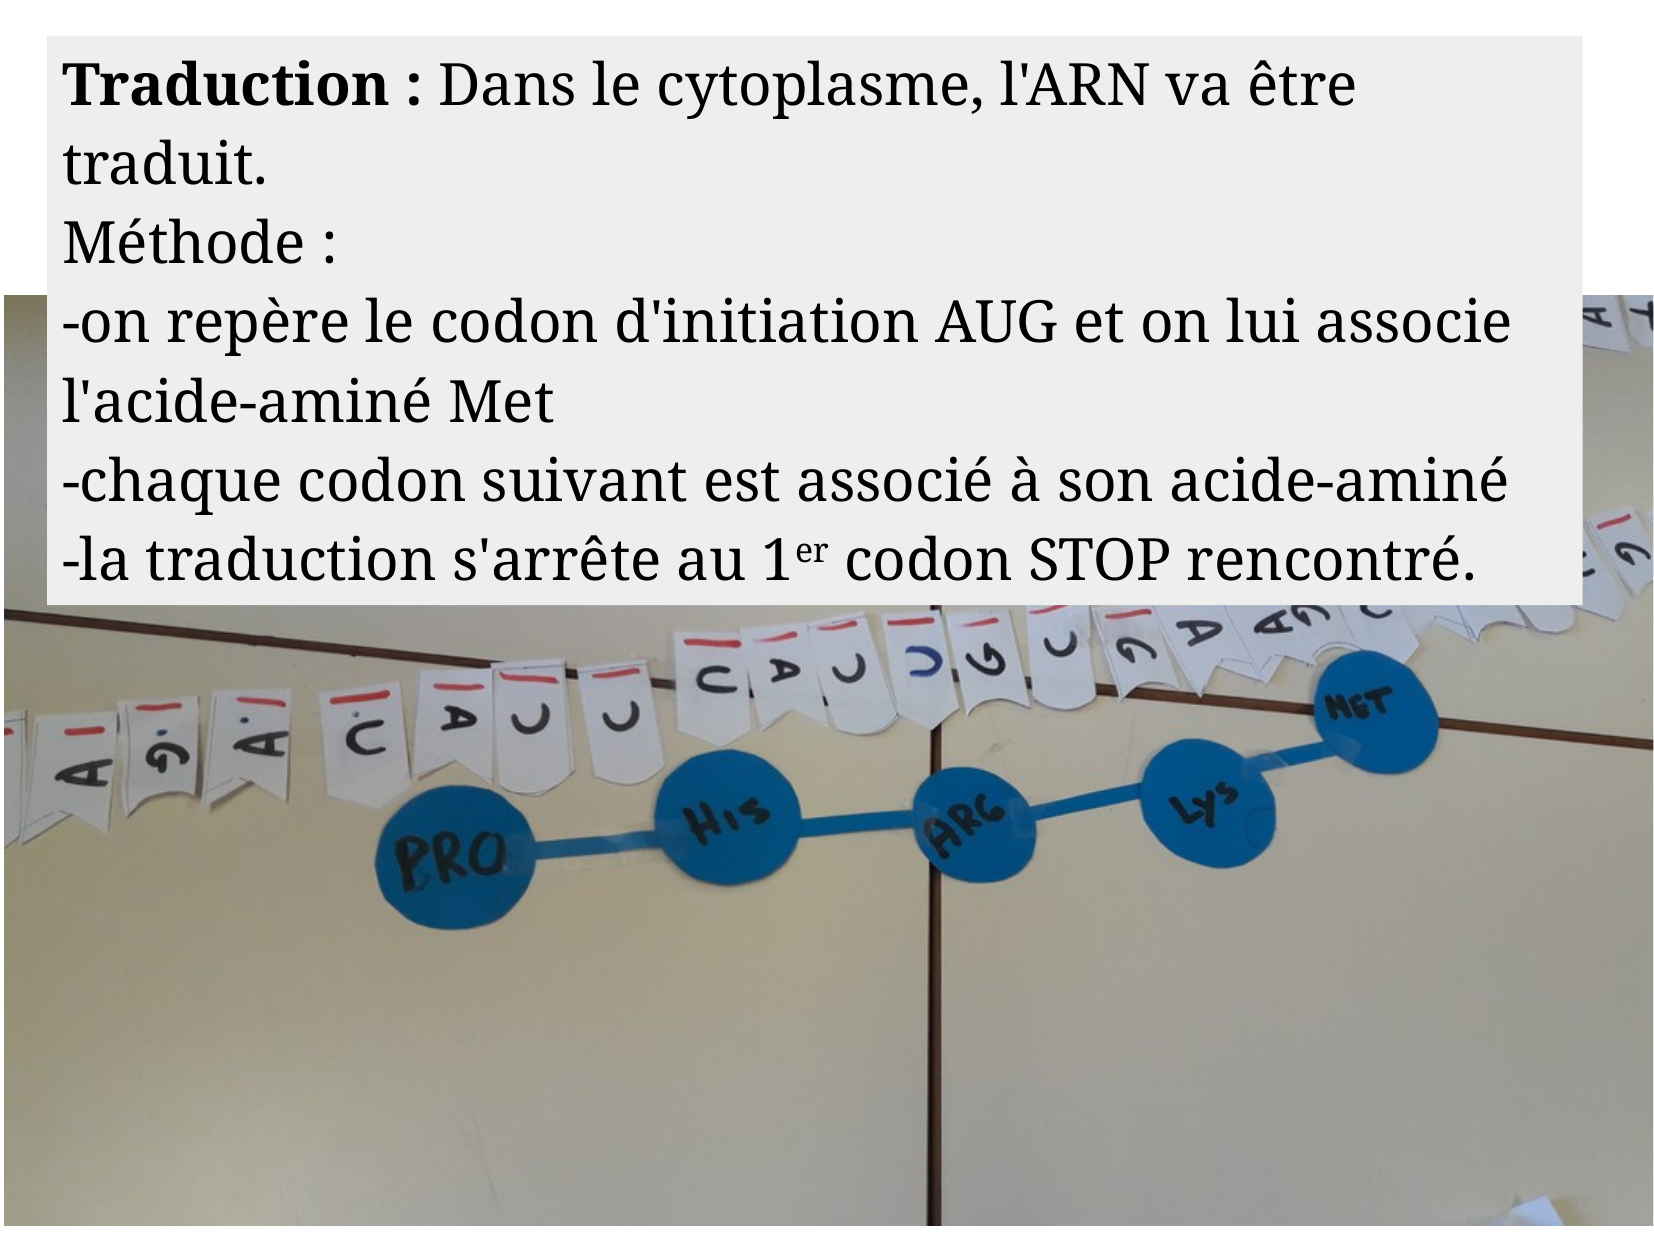

Traduction : Dans le cytoplasme, l'ARN va être traduit.
Méthode :
-on repère le codon d'initiation AUG et on lui associe l'acide-aminé Met
-chaque codon suivant est associé à son acide-aminé
-la traduction s'arrête au 1er codon STOP rencontré.